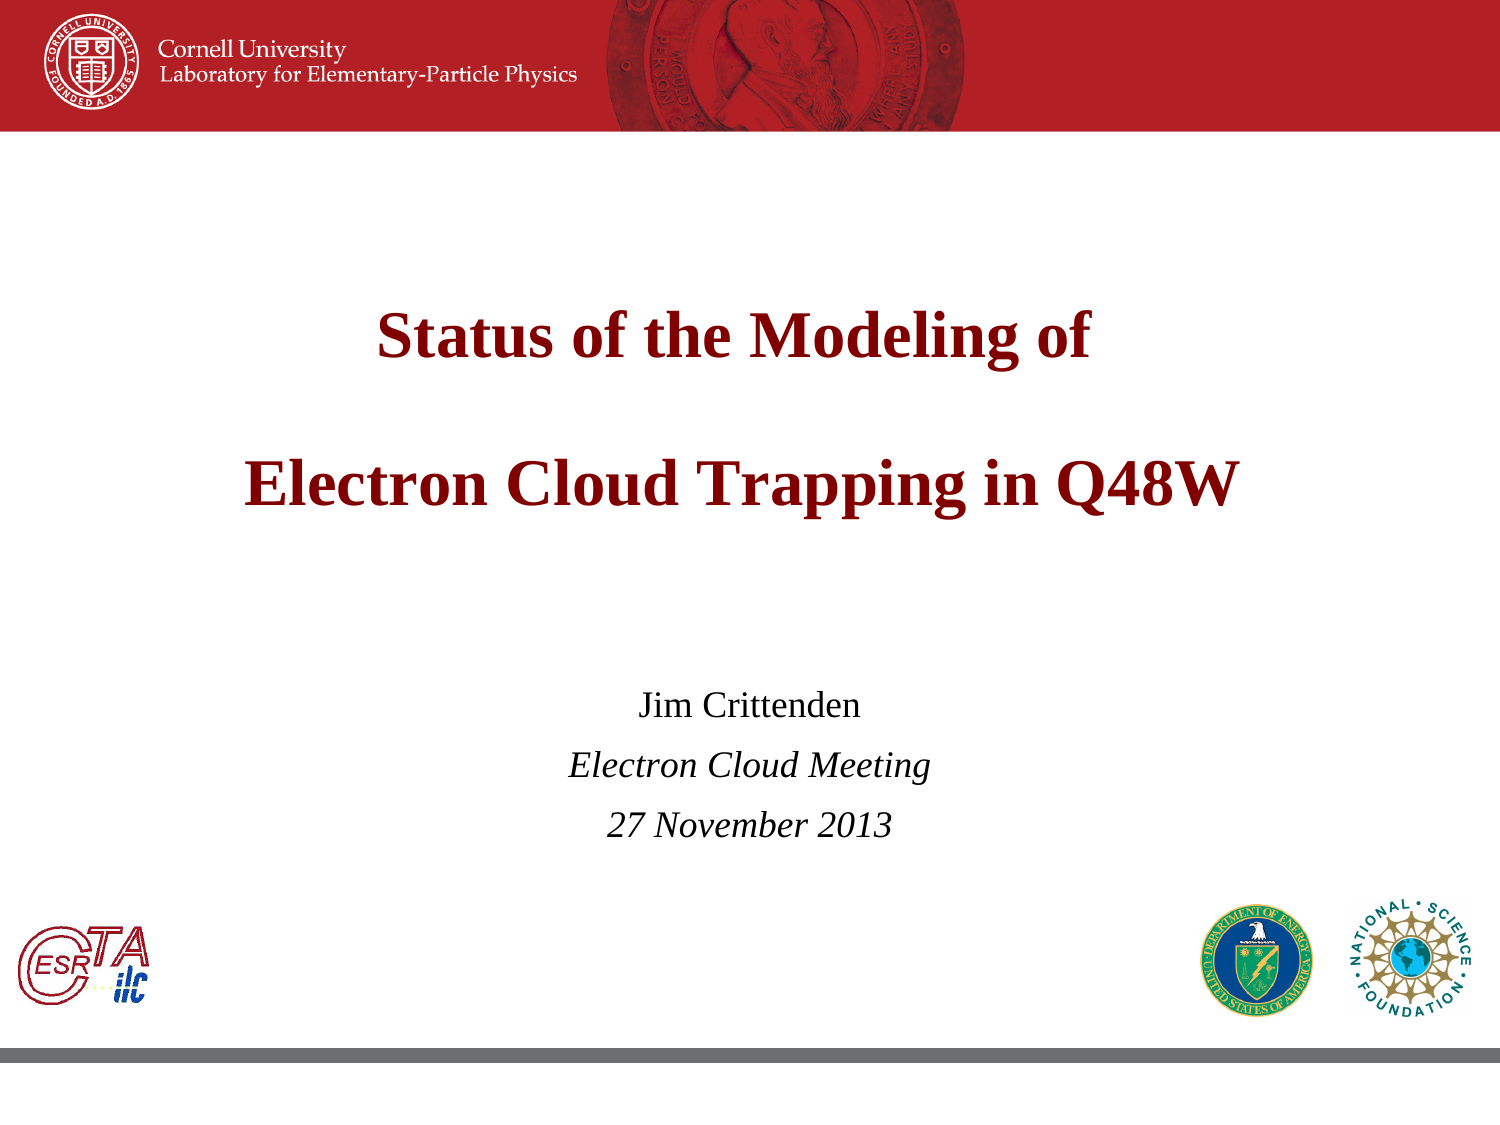

Status of the Modeling of
Electron Cloud Trapping in Q48W
# Jim Crittenden
Electron Cloud Meeting
27 November 2013